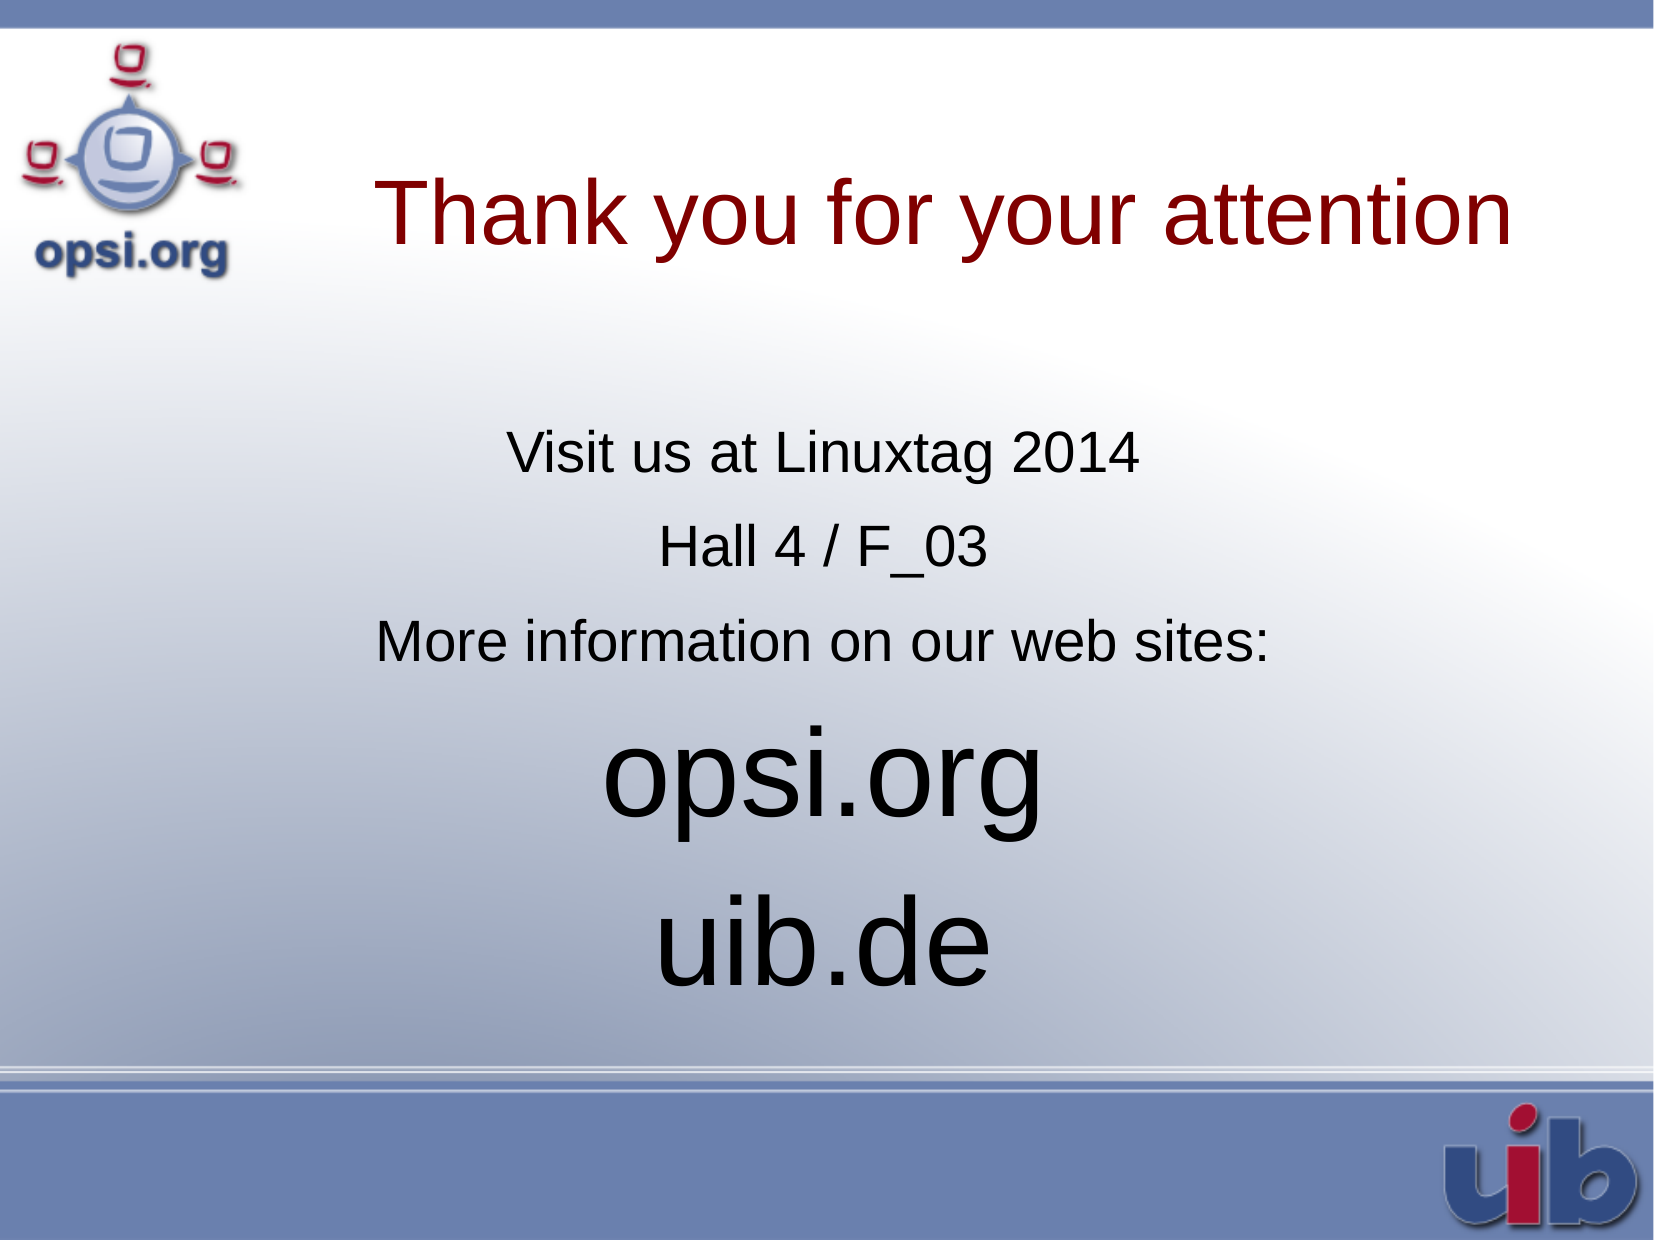

# Thank you for your attention
Visit us at Linuxtag 2014
Hall 4 / F_03
More information on our web sites:
opsi.org
uib.de